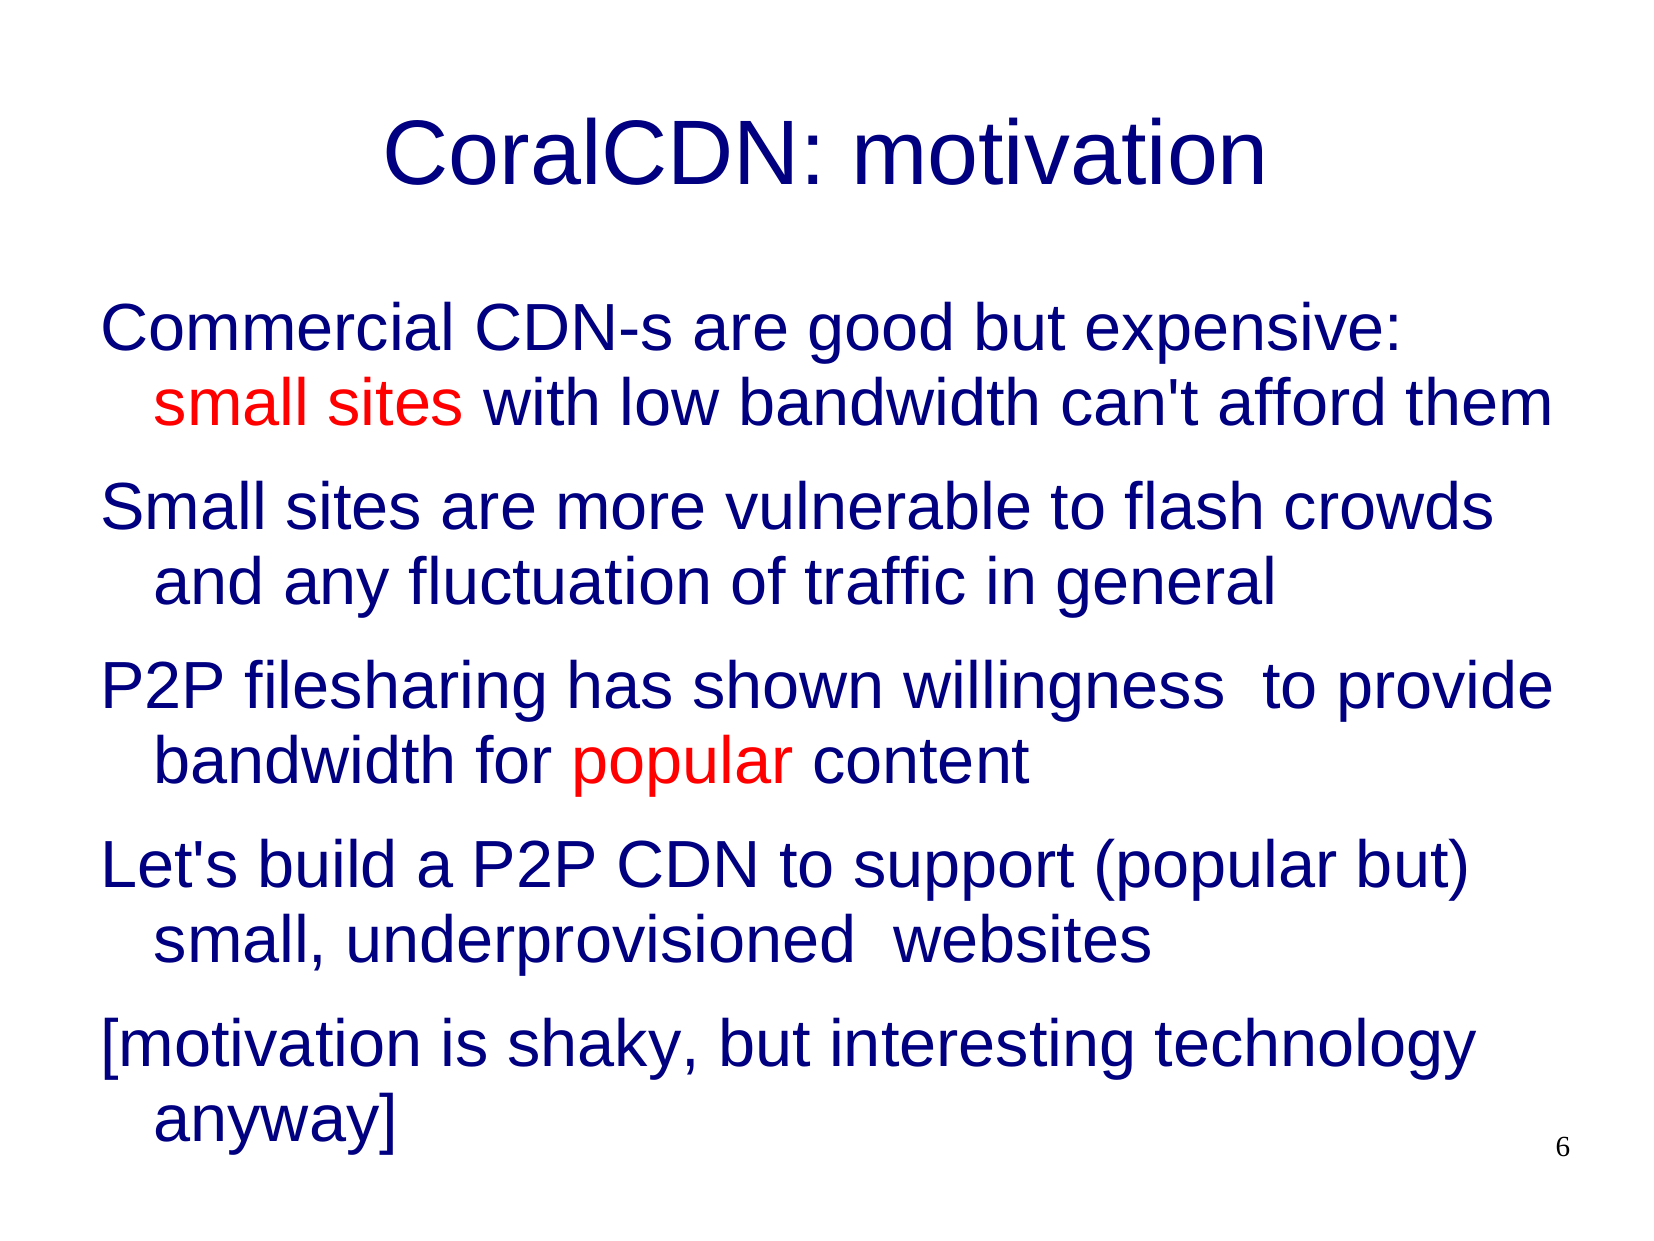

# CoralCDN: motivation
Commercial CDN-s are good but expensive: small sites with low bandwidth can't afford them
Small sites are more vulnerable to flash crowds and any fluctuation of traffic in general
P2P filesharing has shown willingness to provide bandwidth for popular content
Let's build a P2P CDN to support (popular but) small, underprovisioned websites
[motivation is shaky, but interesting technology anyway]
6